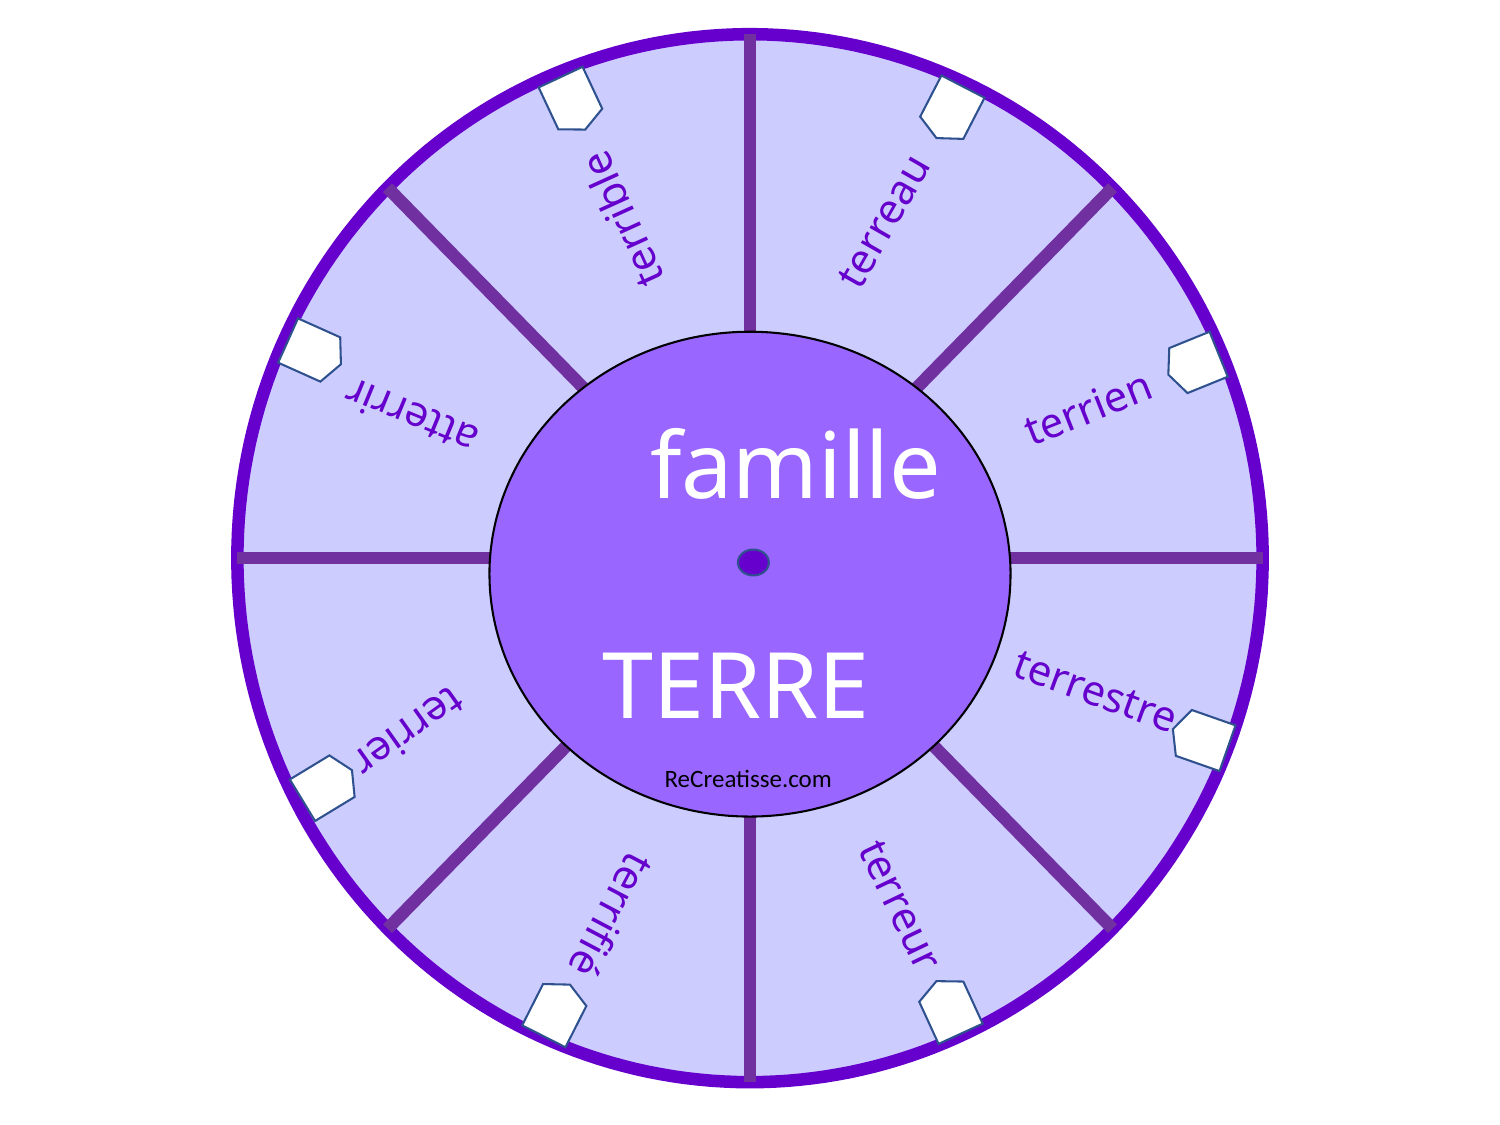

terreau
terrible
terrien
atterrir
 famille
 TERRE
terrestre
terrier
ReCreatisse.com
terreur
terrifié